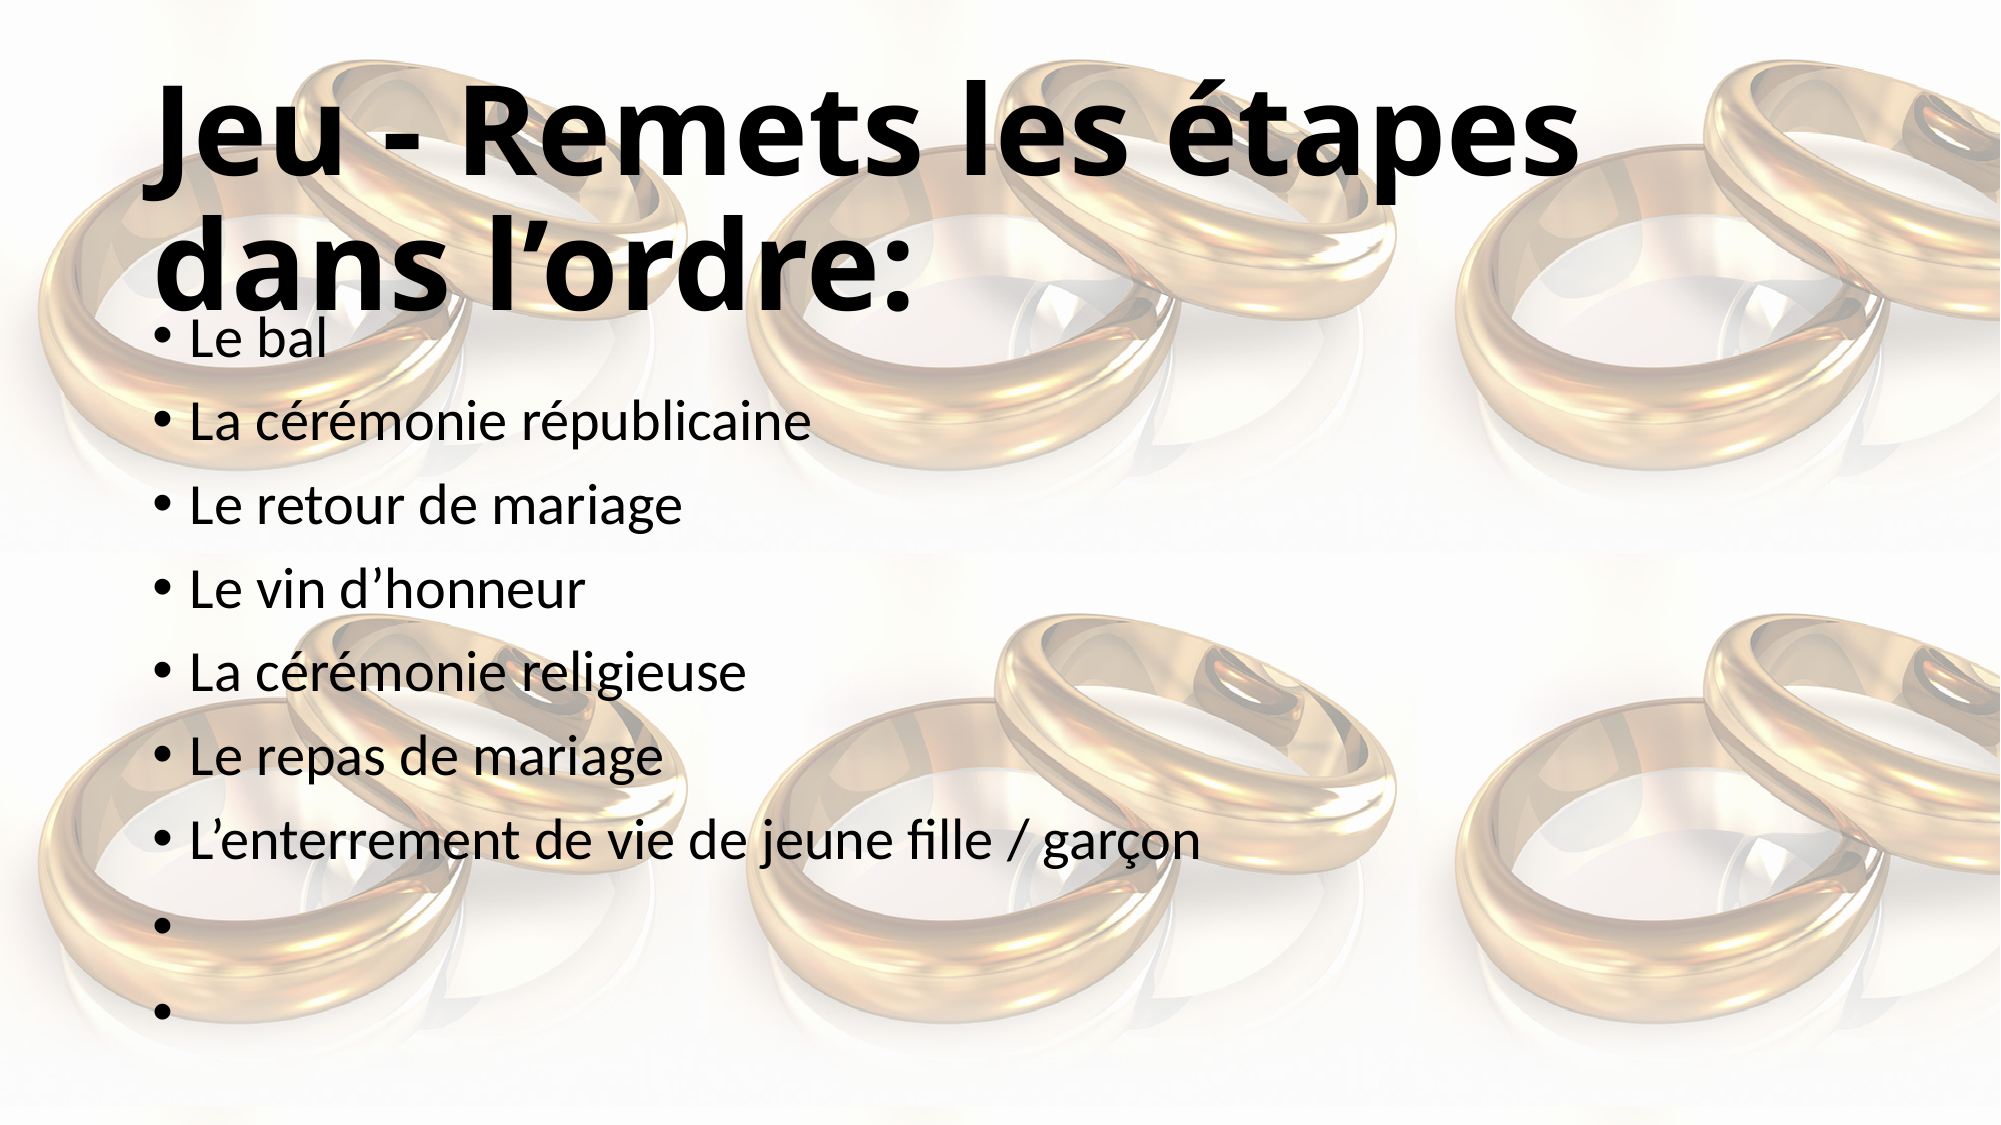

# Jeu - Remets les étapes dans l’ordre:
Le bal
La cérémonie républicaine
Le retour de mariage
Le vin d’honneur
La cérémonie religieuse
Le repas de mariage
L’enterrement de vie de jeune fille / garçon